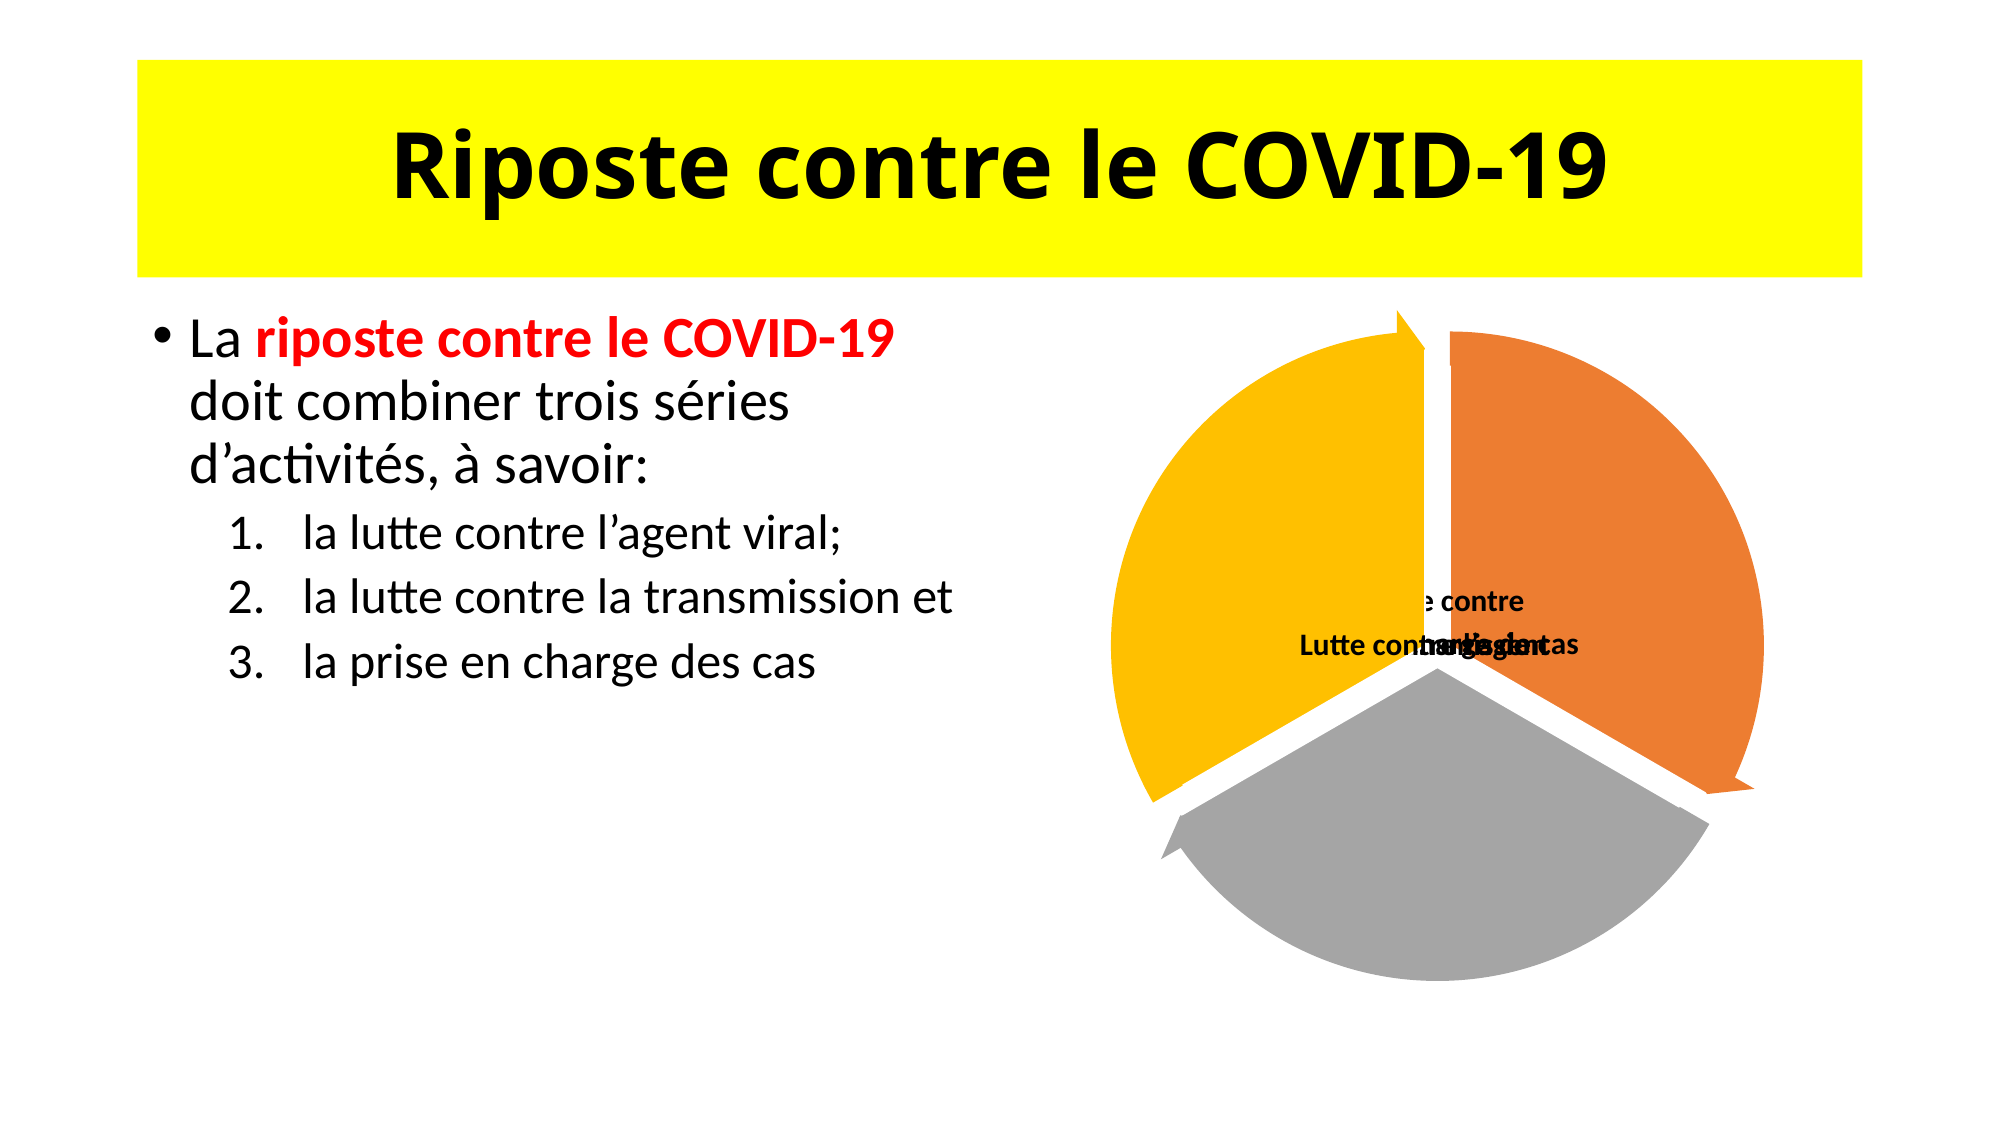

Riposte contre le COVID-19
# La riposte contre le COVID-19 doit combiner trois séries d’activités, à savoir:
la lutte contre l’agent viral;
la lutte contre la transmission et
la prise en charge des cas
Lutte contre l’agent
Lutte contre
la transmission
Prise en charge de cas